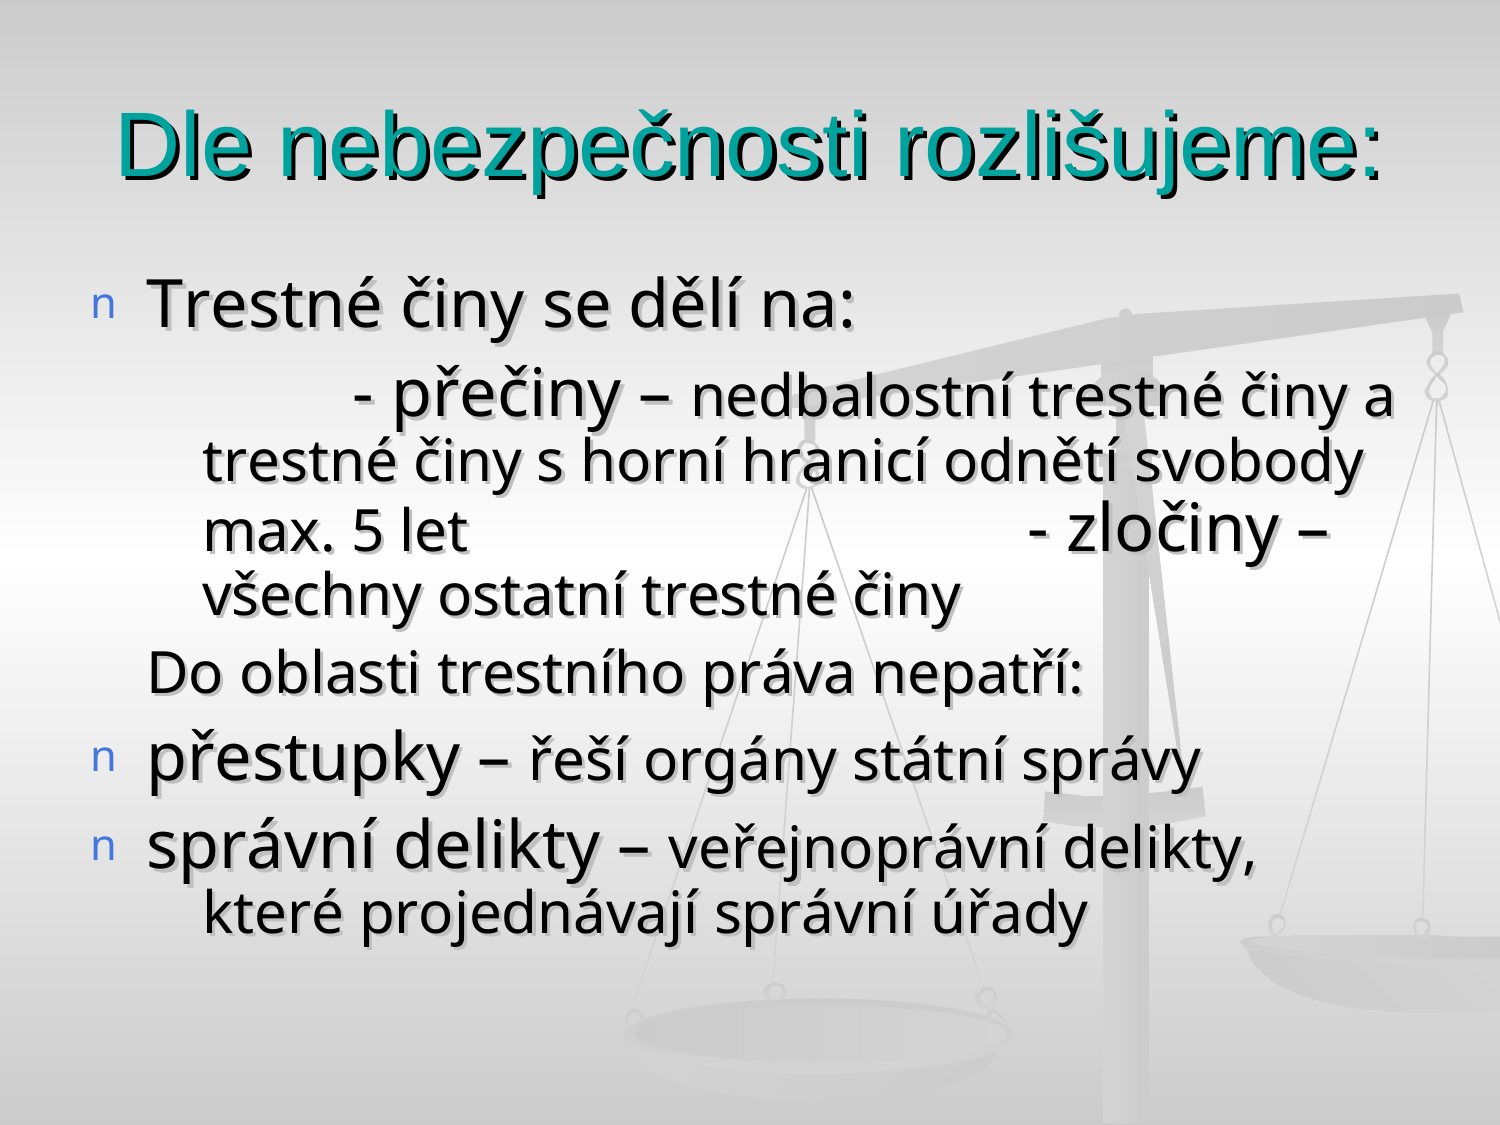

# Dle nebezpečnosti rozlišujeme:
Trestné činy se dělí na:
		- přečiny – nedbalostní trestné činy a trestné činy s horní hranicí odnětí svobody max. 5 let 							 	- zločiny – všechny ostatní trestné činy
Do oblasti trestního práva nepatří:
přestupky – řeší orgány státní správy
správní delikty – veřejnoprávní delikty, které projednávají správní úřady